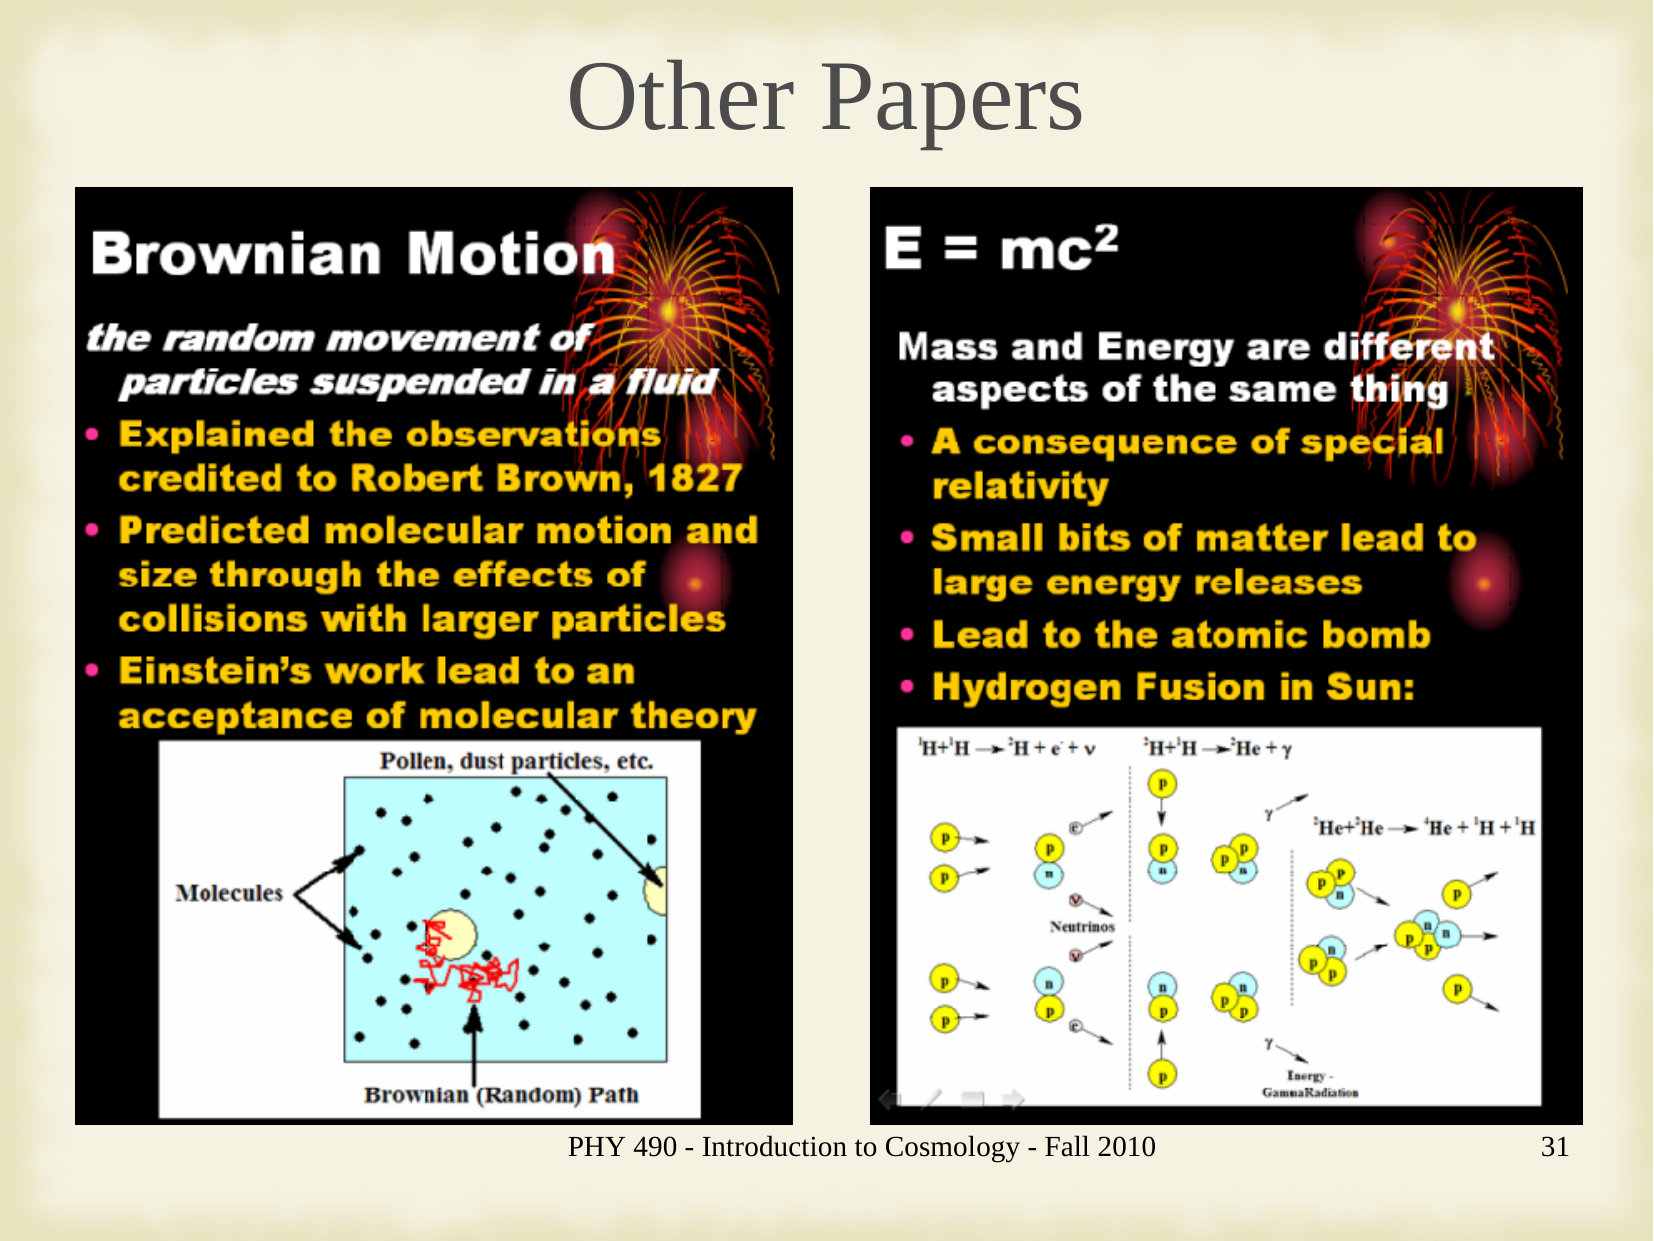

# Other Papers
PHY 490 - Introduction to Cosmology - Fall 2010
31